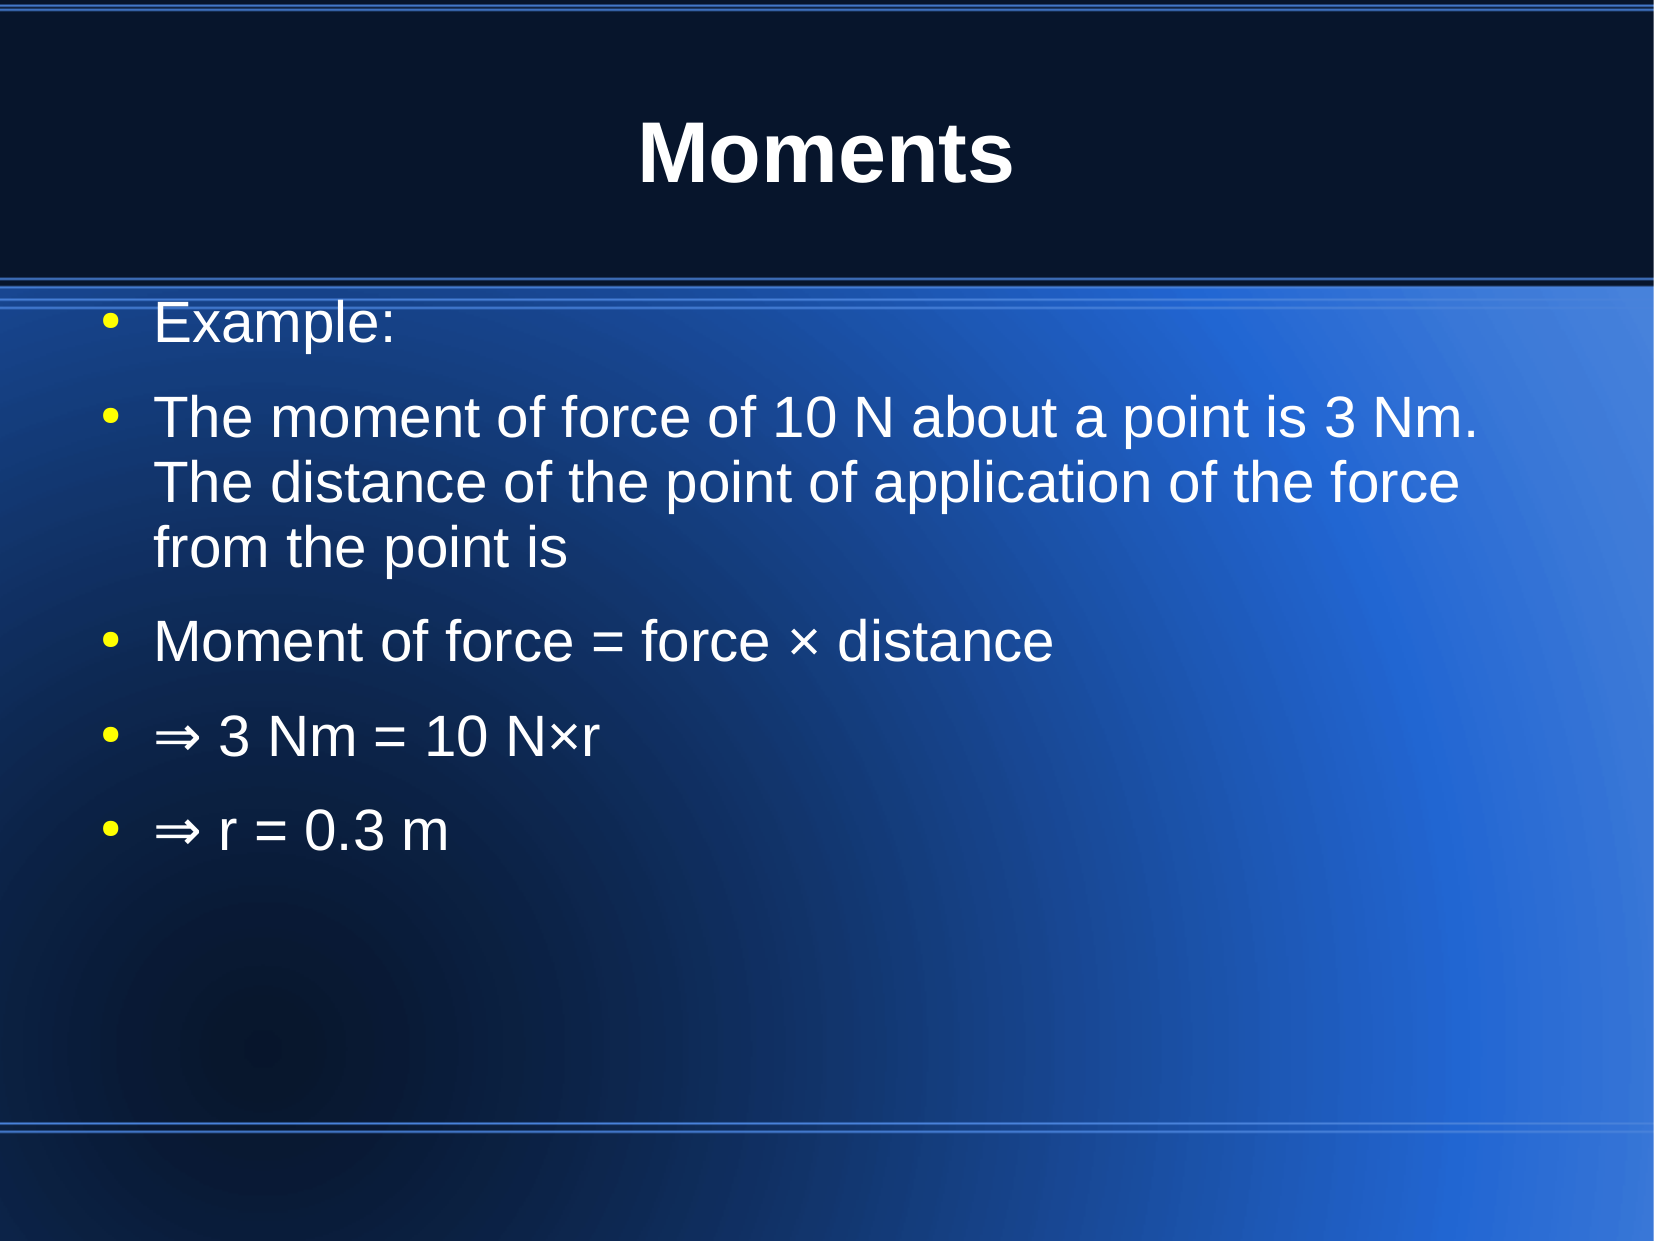

# Moments
Example:
The moment of force of 10 N about a point is 3 Nm. The distance of the point of application of the force from the point is
Moment of force = force × distance
⇒ 3 Nm = 10 N×r
⇒ r = 0.3 m